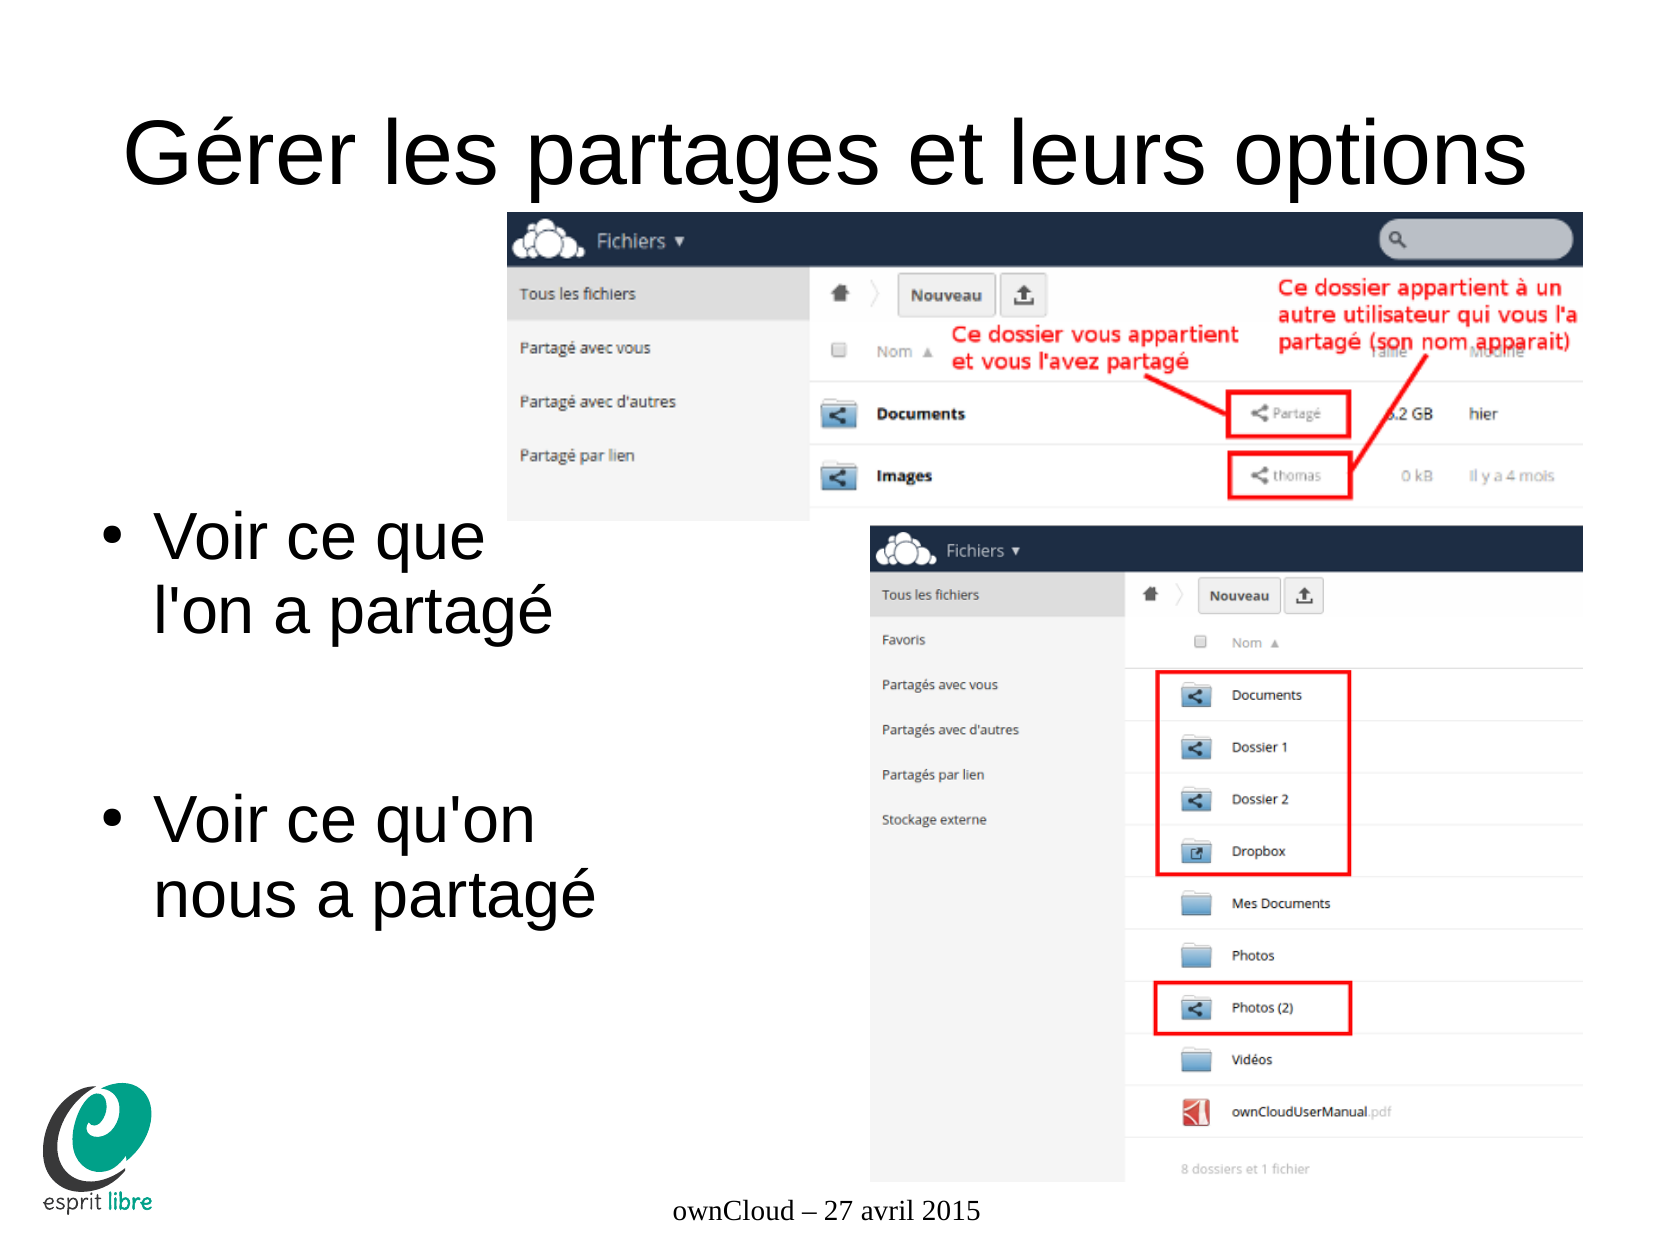

# Gérer les partages et leurs options
Voir ce que
l'on a partagé
Voir ce qu'on
nous a partagé